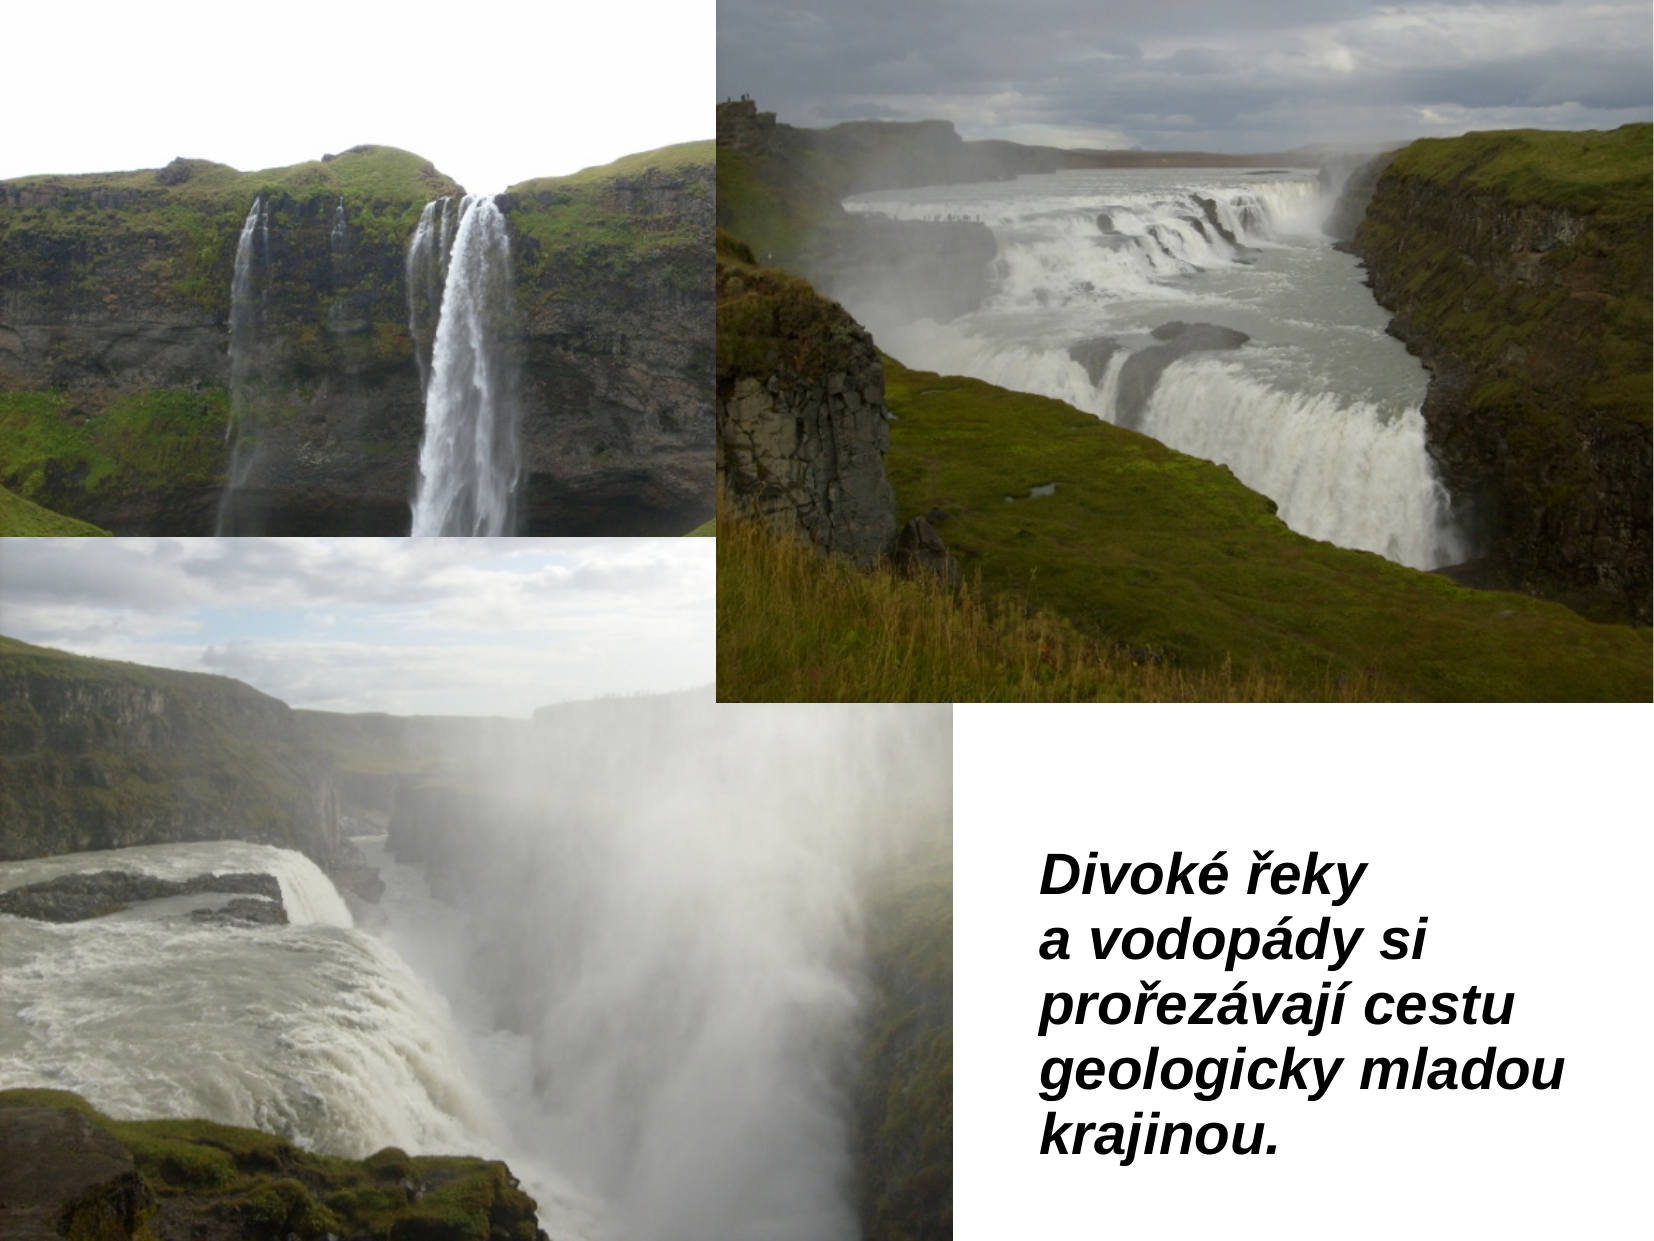

# Divoké řeky a vodopády si prořezávají cestu geologicky mladou krajinou.